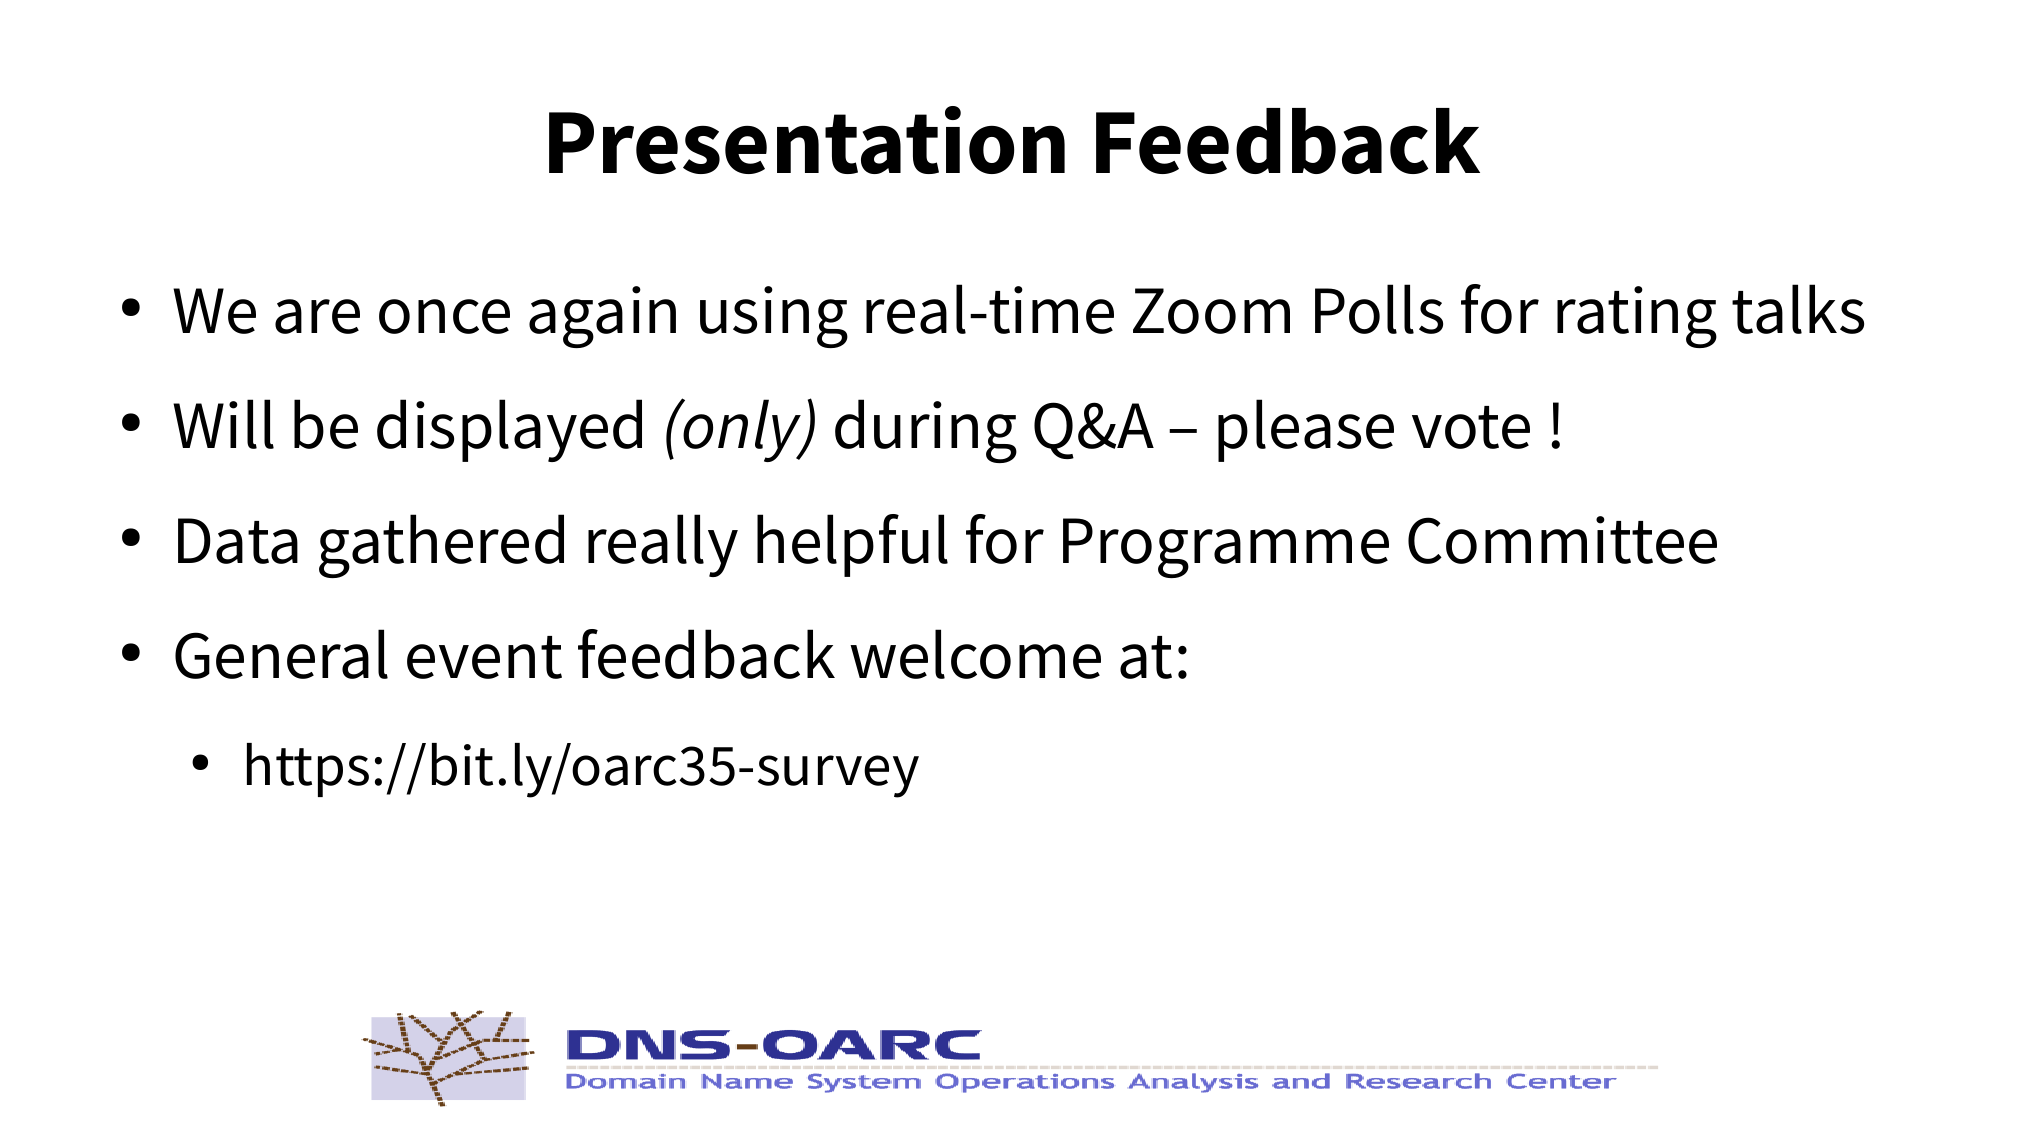

# Presentation Feedback
We are once again using real-time Zoom Polls for rating talks
Will be displayed (only) during Q&A – please vote !
Data gathered really helpful for Programme Committee
General event feedback welcome at:
https://bit.ly/oarc35-survey